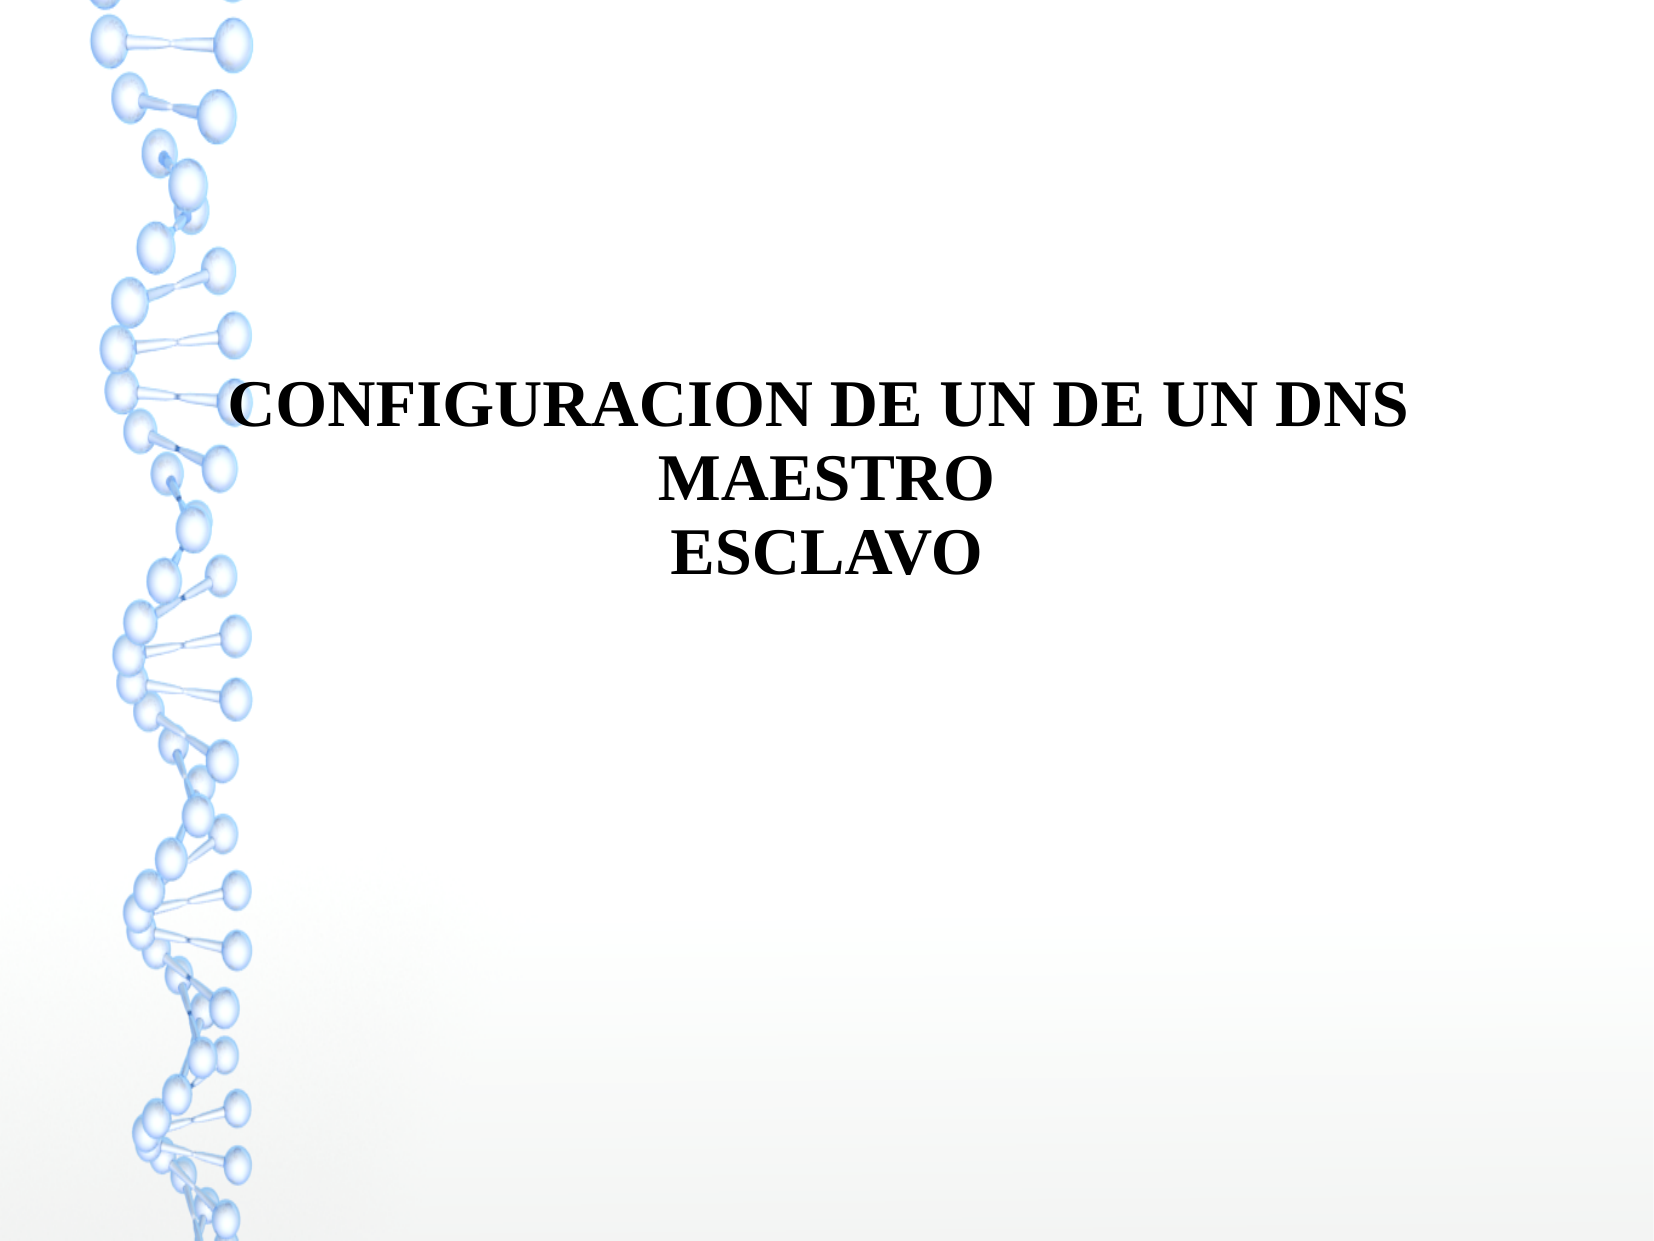

# CONFIGURACION DE UN DE UN DNS
MAESTRO
ESCLAVO